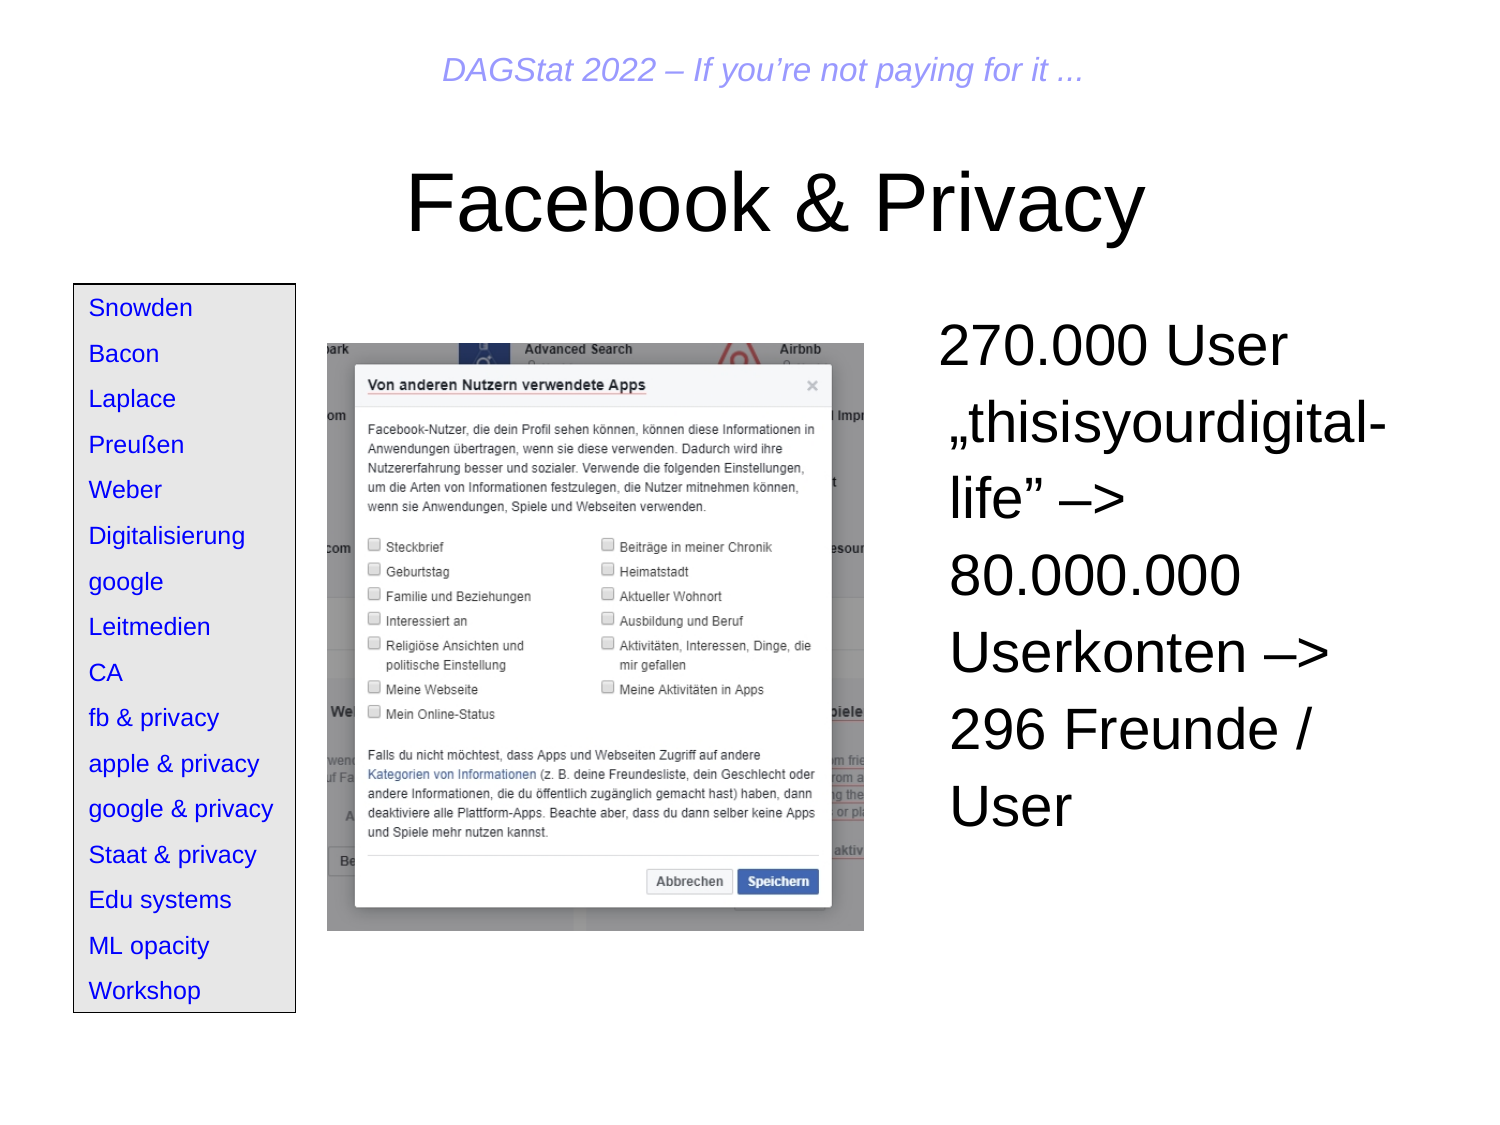

# Facebook & Privacy
270.000 User „thisisyourdigital-life” –> 80.000.000 Userkonten –> 296 Freunde / User